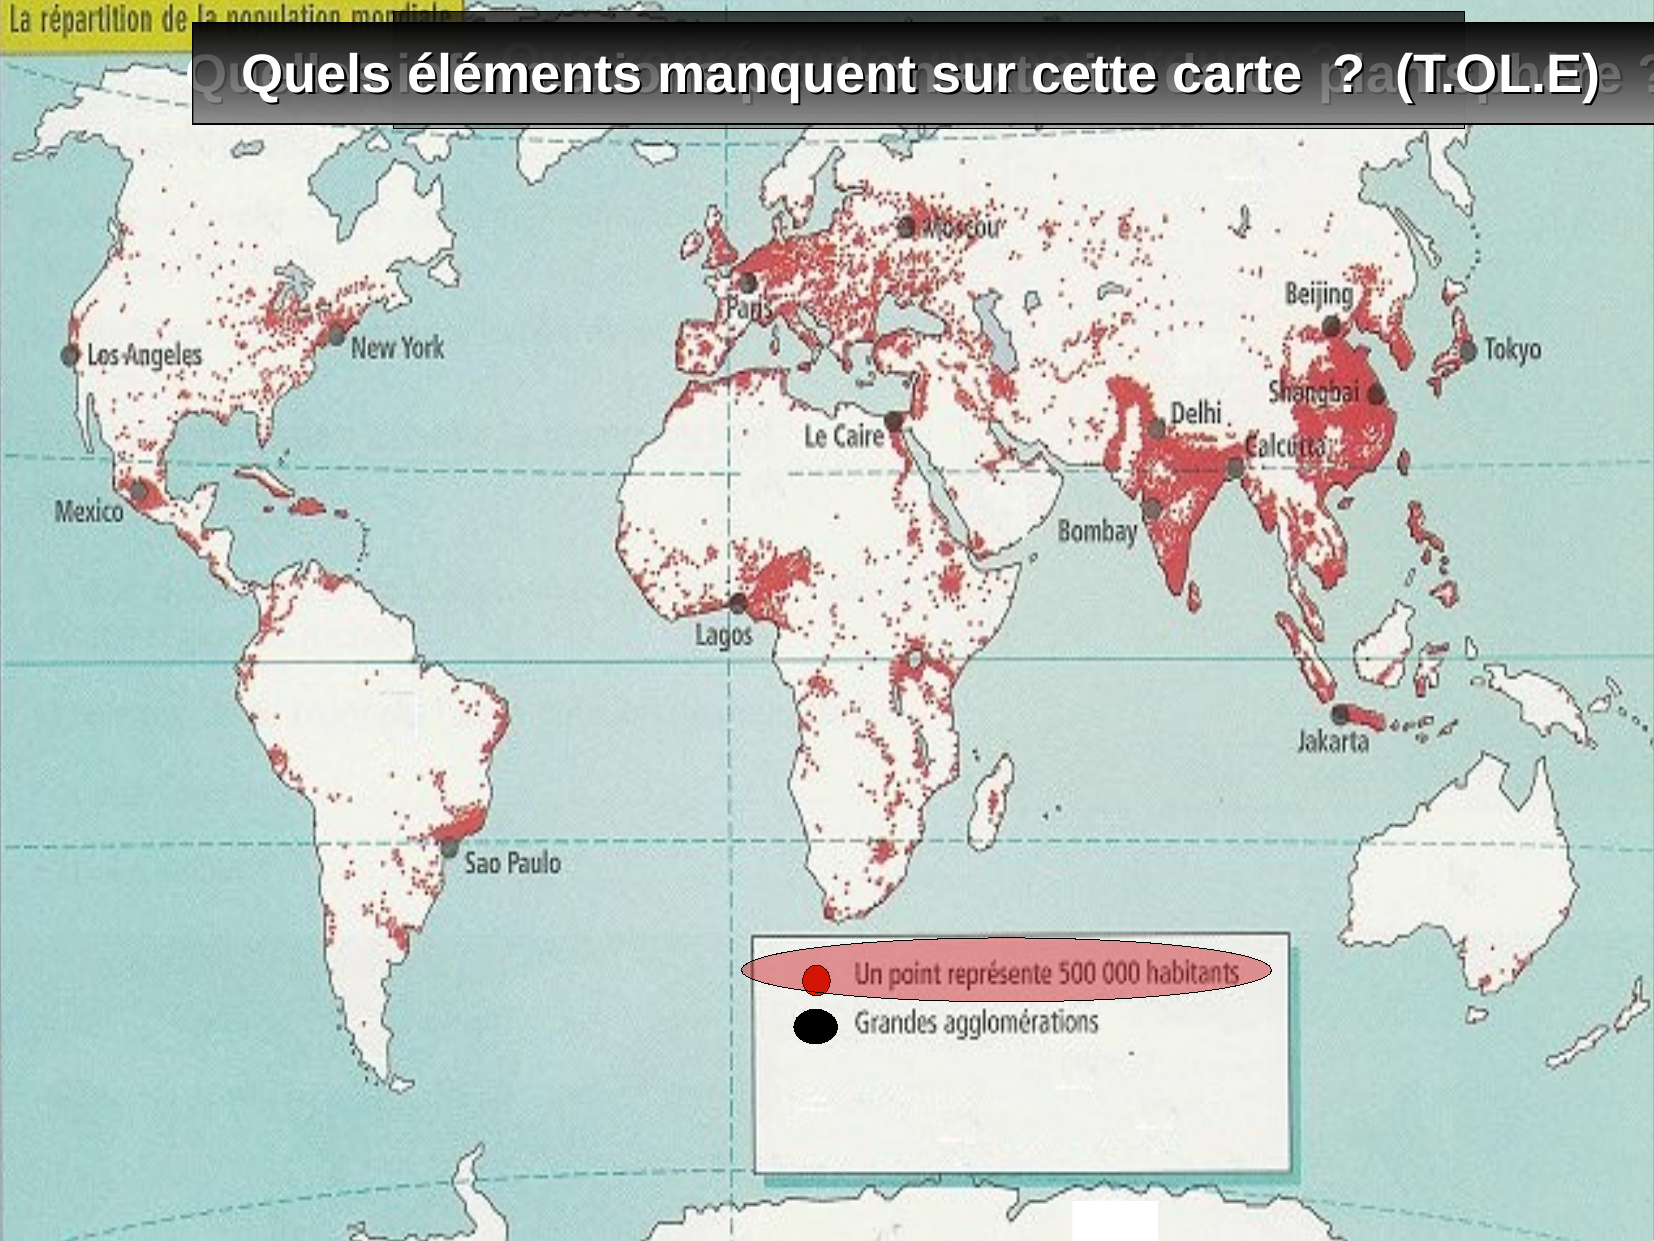

Que représente un pont rouge ?
Quelles informations peut-on extraire de ce planisphère ?
Quels éléments manquent sur cette carte ? (T.OL.E)
Quelle est la nature de ce document ?